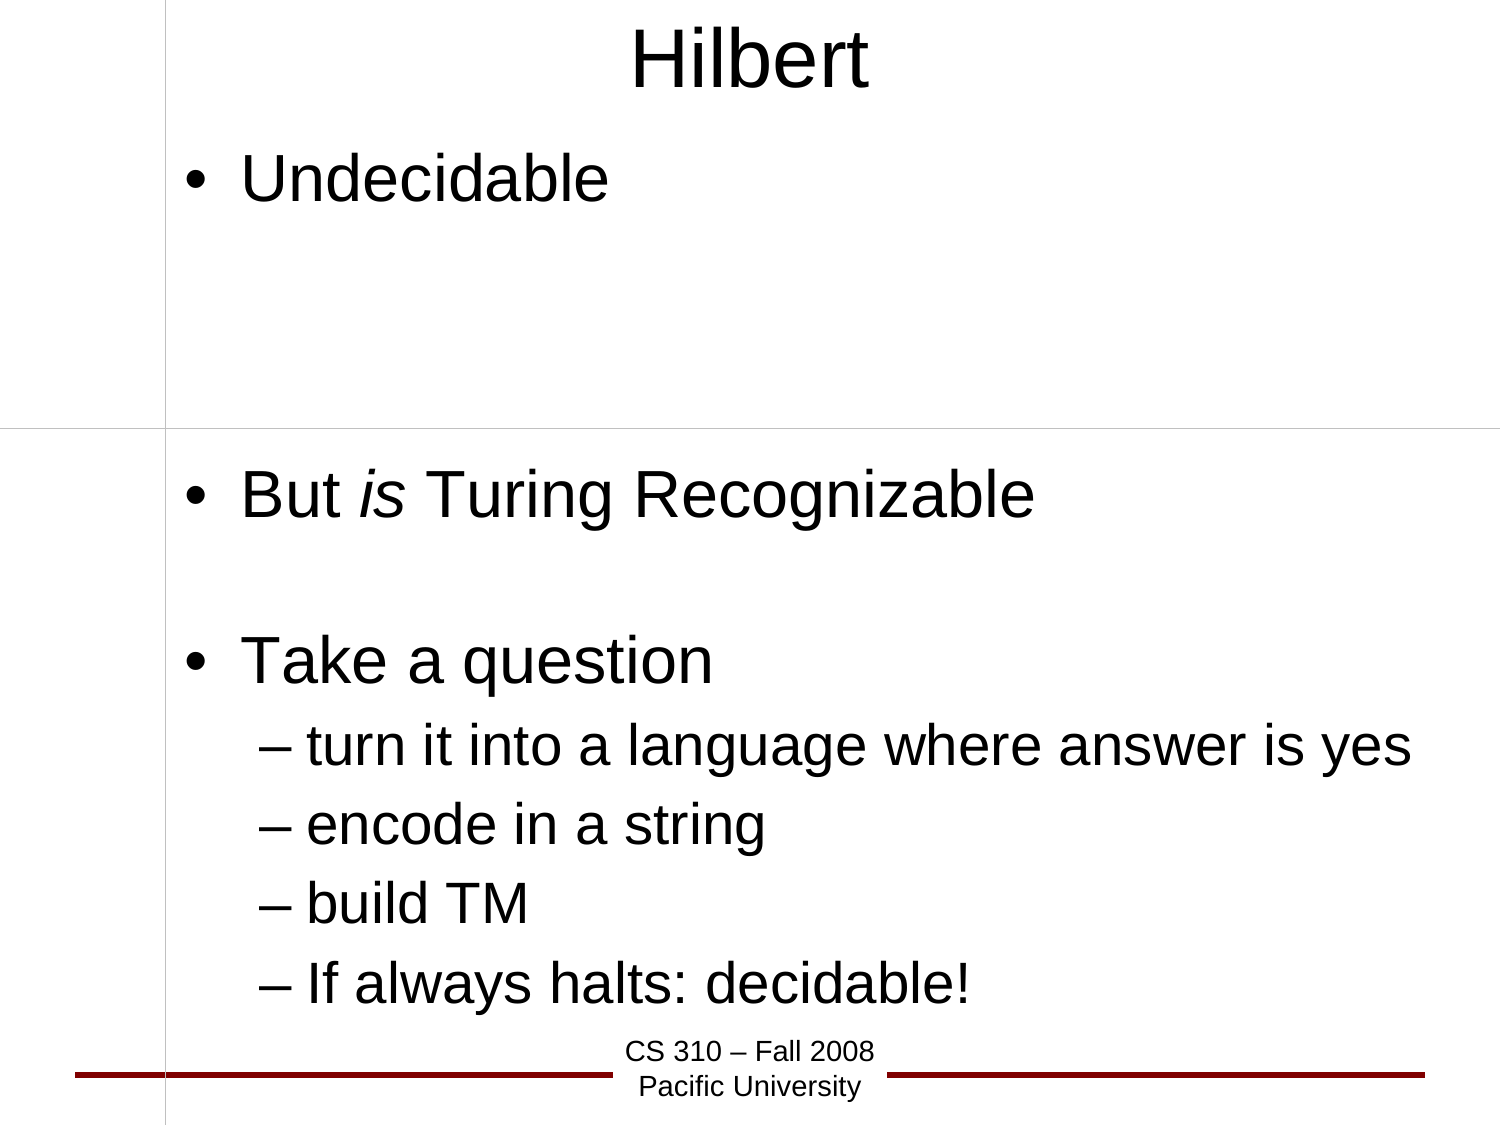

# Hilbert
Undecidable
But is Turing Recognizable
Take a question
turn it into a language where answer is yes
encode in a string
build TM
If always halts: decidable!